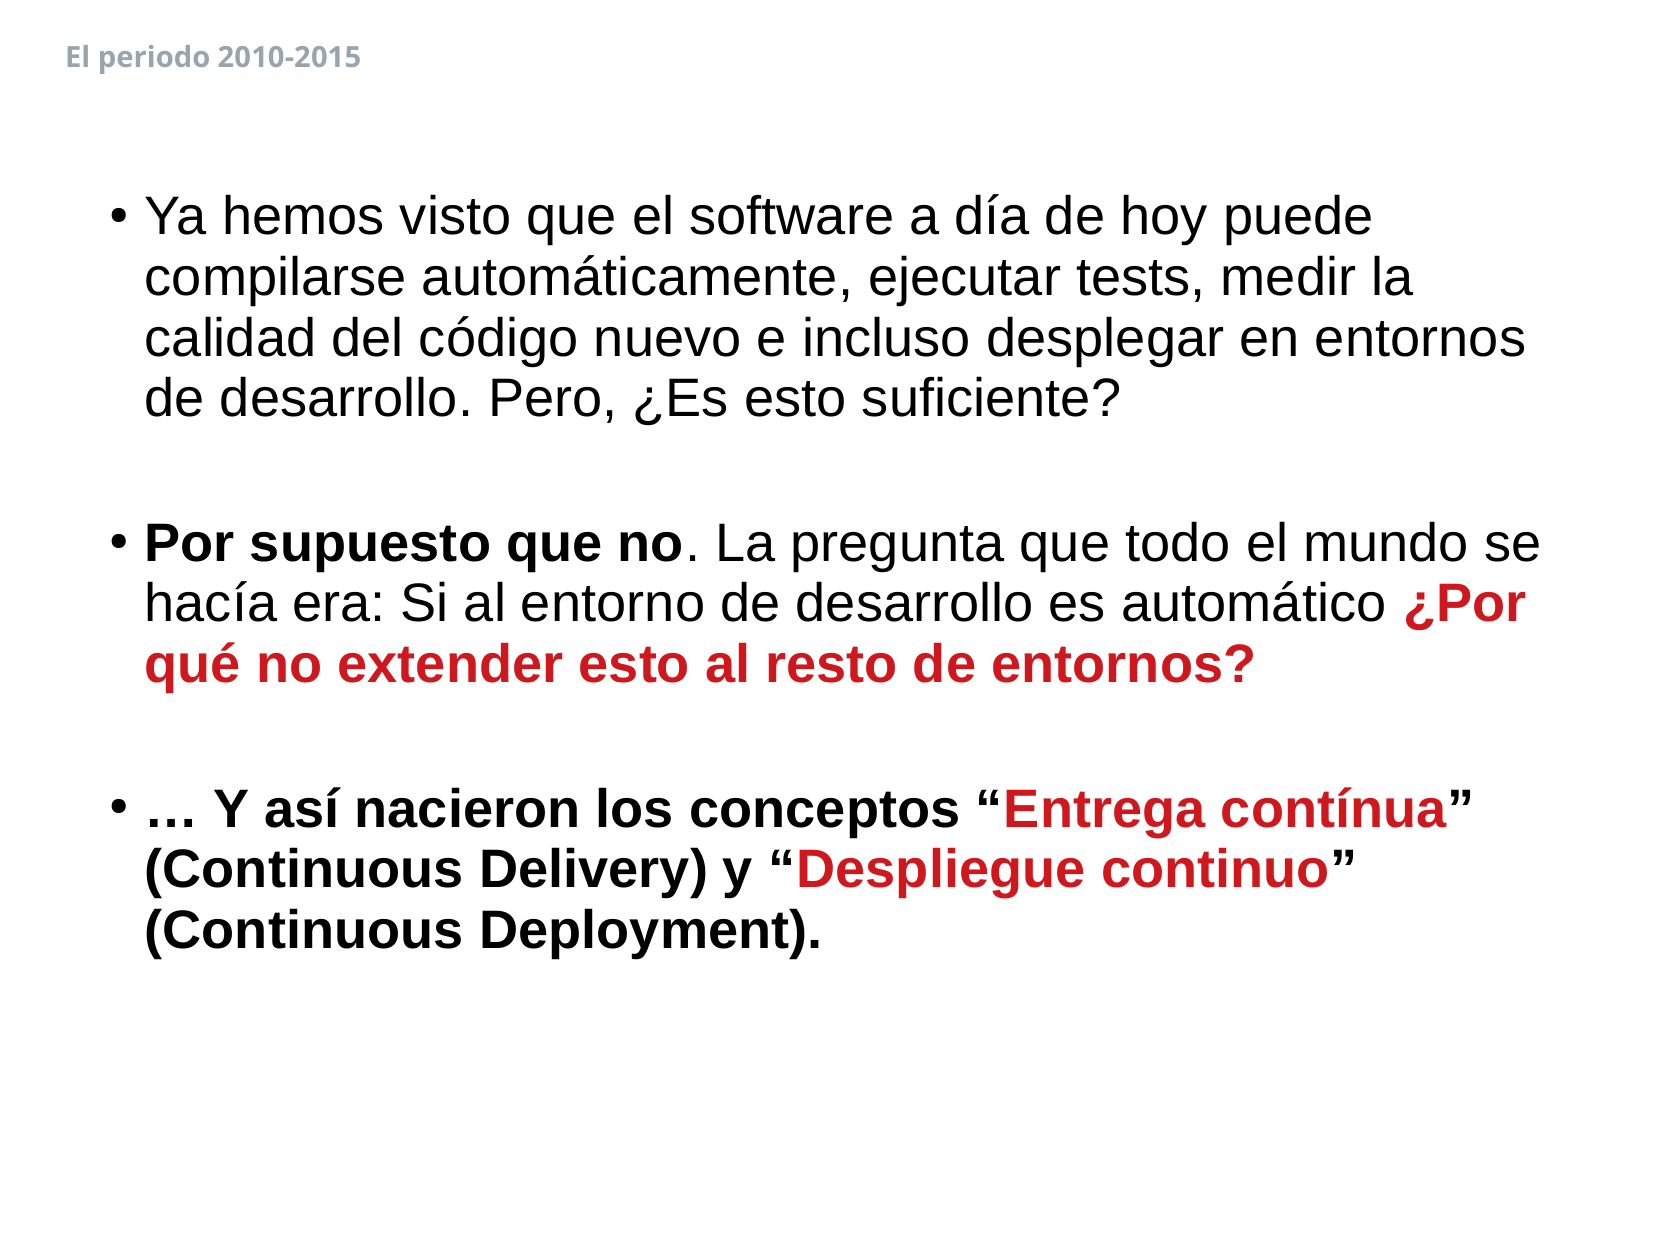

El periodo 2010-2015
Ya hemos visto que el software a día de hoy puede compilarse automáticamente, ejecutar tests, medir la calidad del código nuevo e incluso desplegar en entornos de desarrollo. Pero, ¿Es esto suficiente?
Por supuesto que no. La pregunta que todo el mundo se hacía era: Si al entorno de desarrollo es automático ¿Por qué no extender esto al resto de entornos?
… Y así nacieron los conceptos “Entrega contínua” (Continuous Delivery) y “Despliegue continuo” (Continuous Deployment).